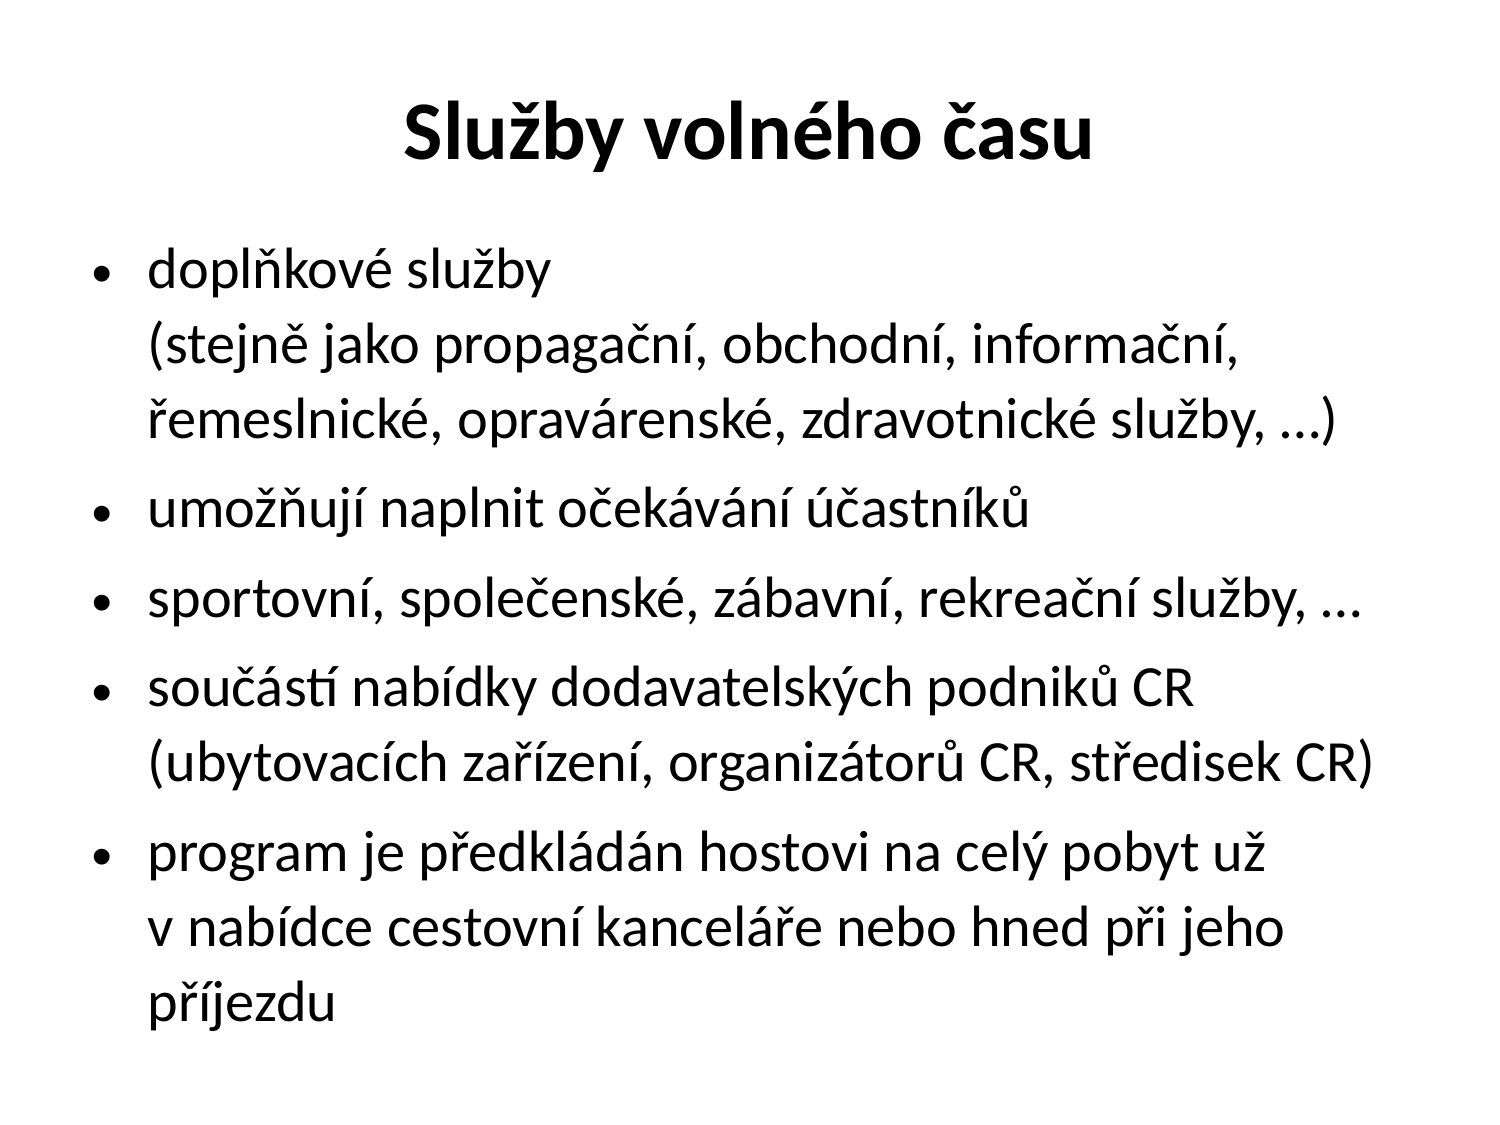

# Služby volného času
doplňkové služby
(stejně jako propagační, obchodní, informační, řemeslnické, opravárenské, zdravotnické služby, …)
umožňují naplnit očekávání účastníků
sportovní, společenské, zábavní, rekreační služby, …
součástí nabídky dodavatelských podniků CR (ubytovacích zařízení, organizátorů CR, středisek CR)
program je předkládán hostovi na celý pobyt už
v nabídce cestovní kanceláře nebo hned při jeho příjezdu